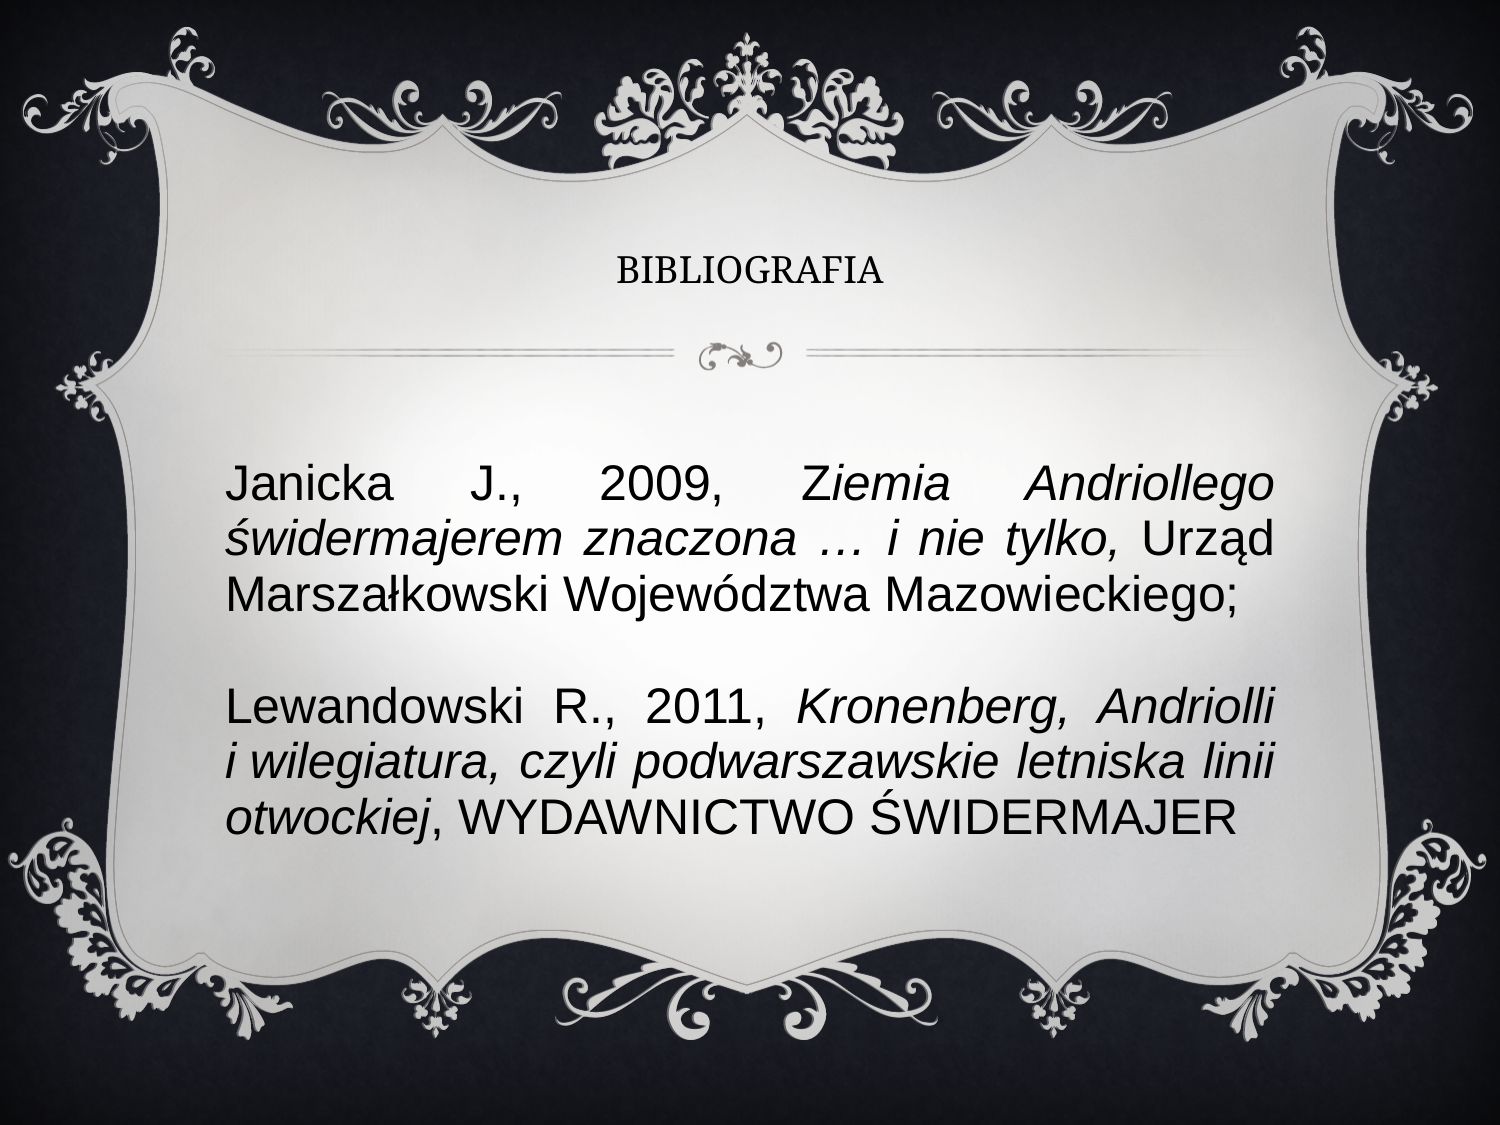

# BIBLIOGRAFIA
Janicka J., 2009, Ziemia Andriollego świdermajerem znaczona … i nie tylko, Urząd Marszałkowski Województwa Mazowieckiego;
Lewandowski R., 2011, Kronenberg, Andriolli i wilegiatura, czyli podwarszawskie letniska linii otwockiej, WYDAWNICTWO ŚWIDERMAJER